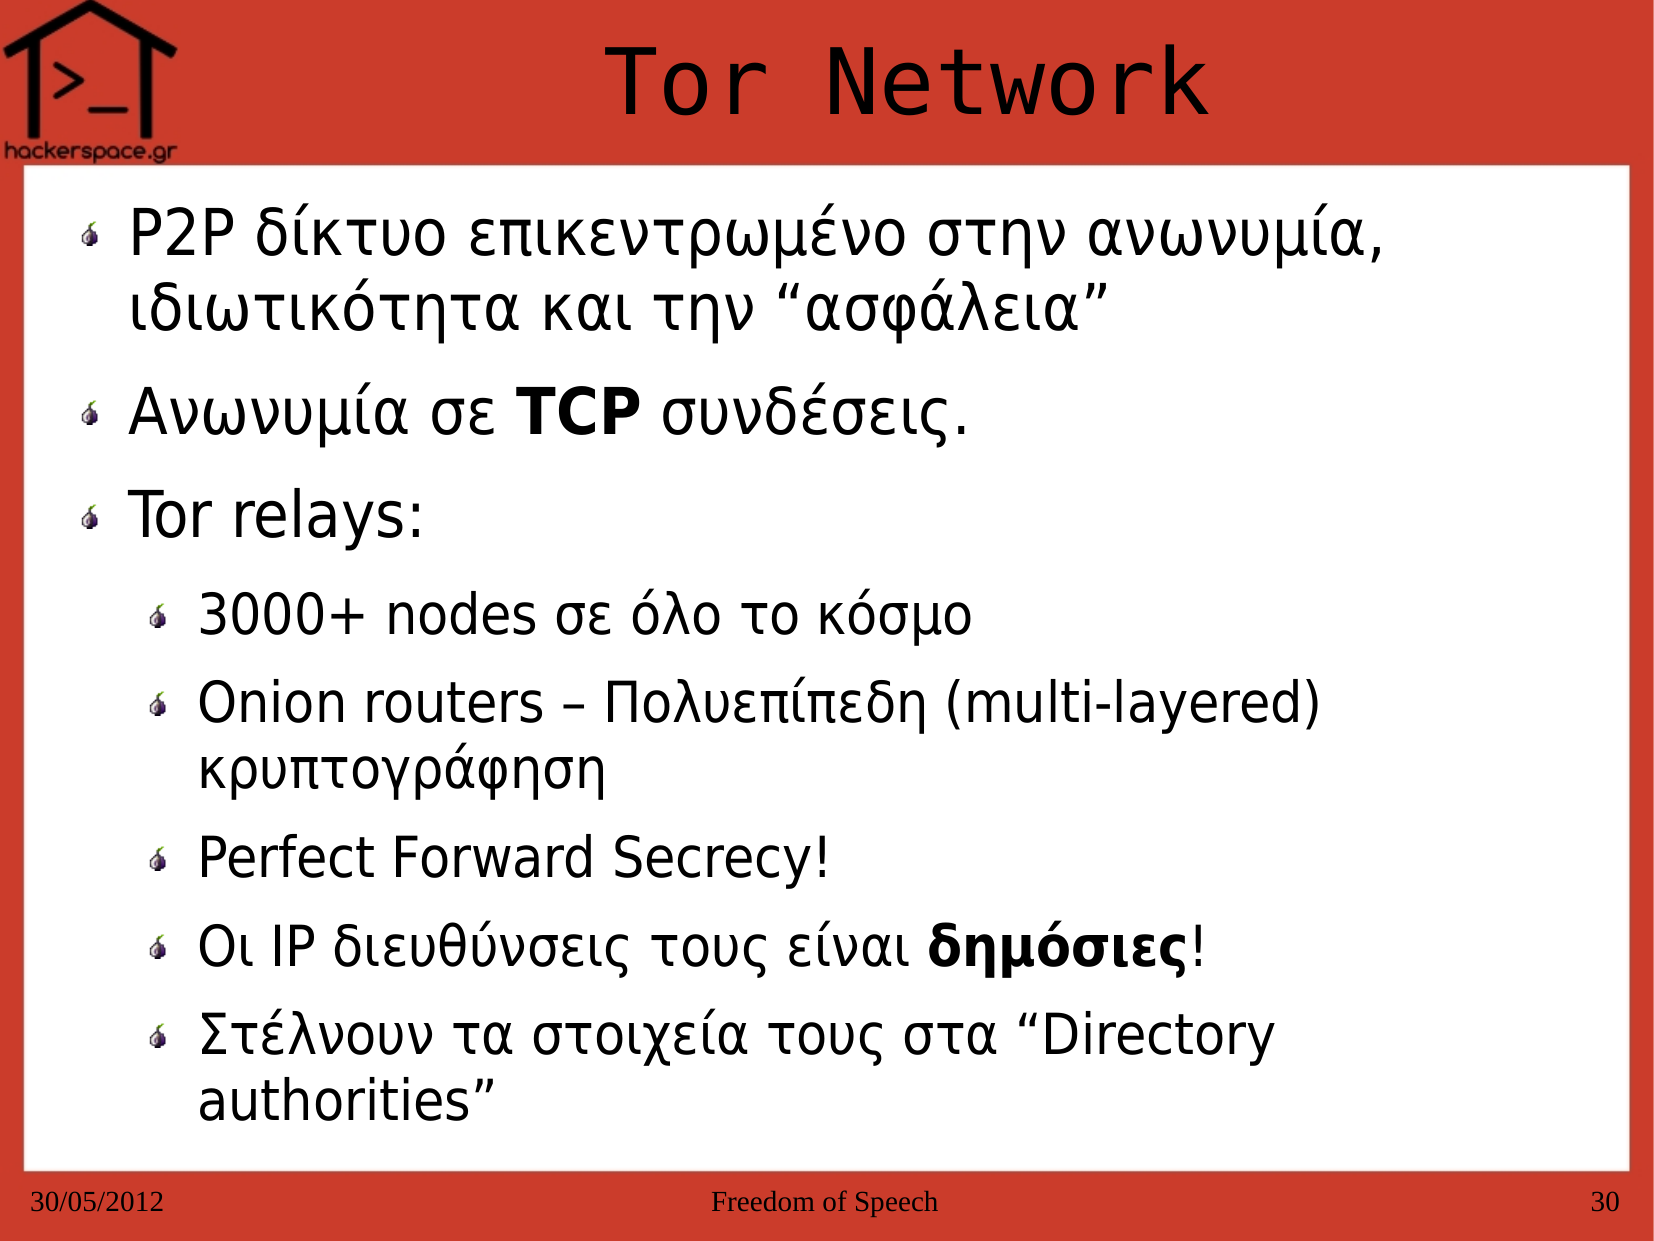

# Tor Network
P2P δίκτυο επικεντρωμένο στην ανωνυμία, ιδιωτικότητα και την “ασφάλεια”
Ανωνυμία σε TCP συνδέσεις.
Tor relays:
3000+ nodes σε όλο το κόσμο
Onion routers – Πολυεπίπεδη (multi-layered) κρυπτογράφηση
Perfect Forward Secrecy!
Οι IP διευθύνσεις τους είναι δημόσιες!
Στέλνουν τα στοιχεία τους στα “Directory authorities”
30/05/2012
Freedom of Speech
30